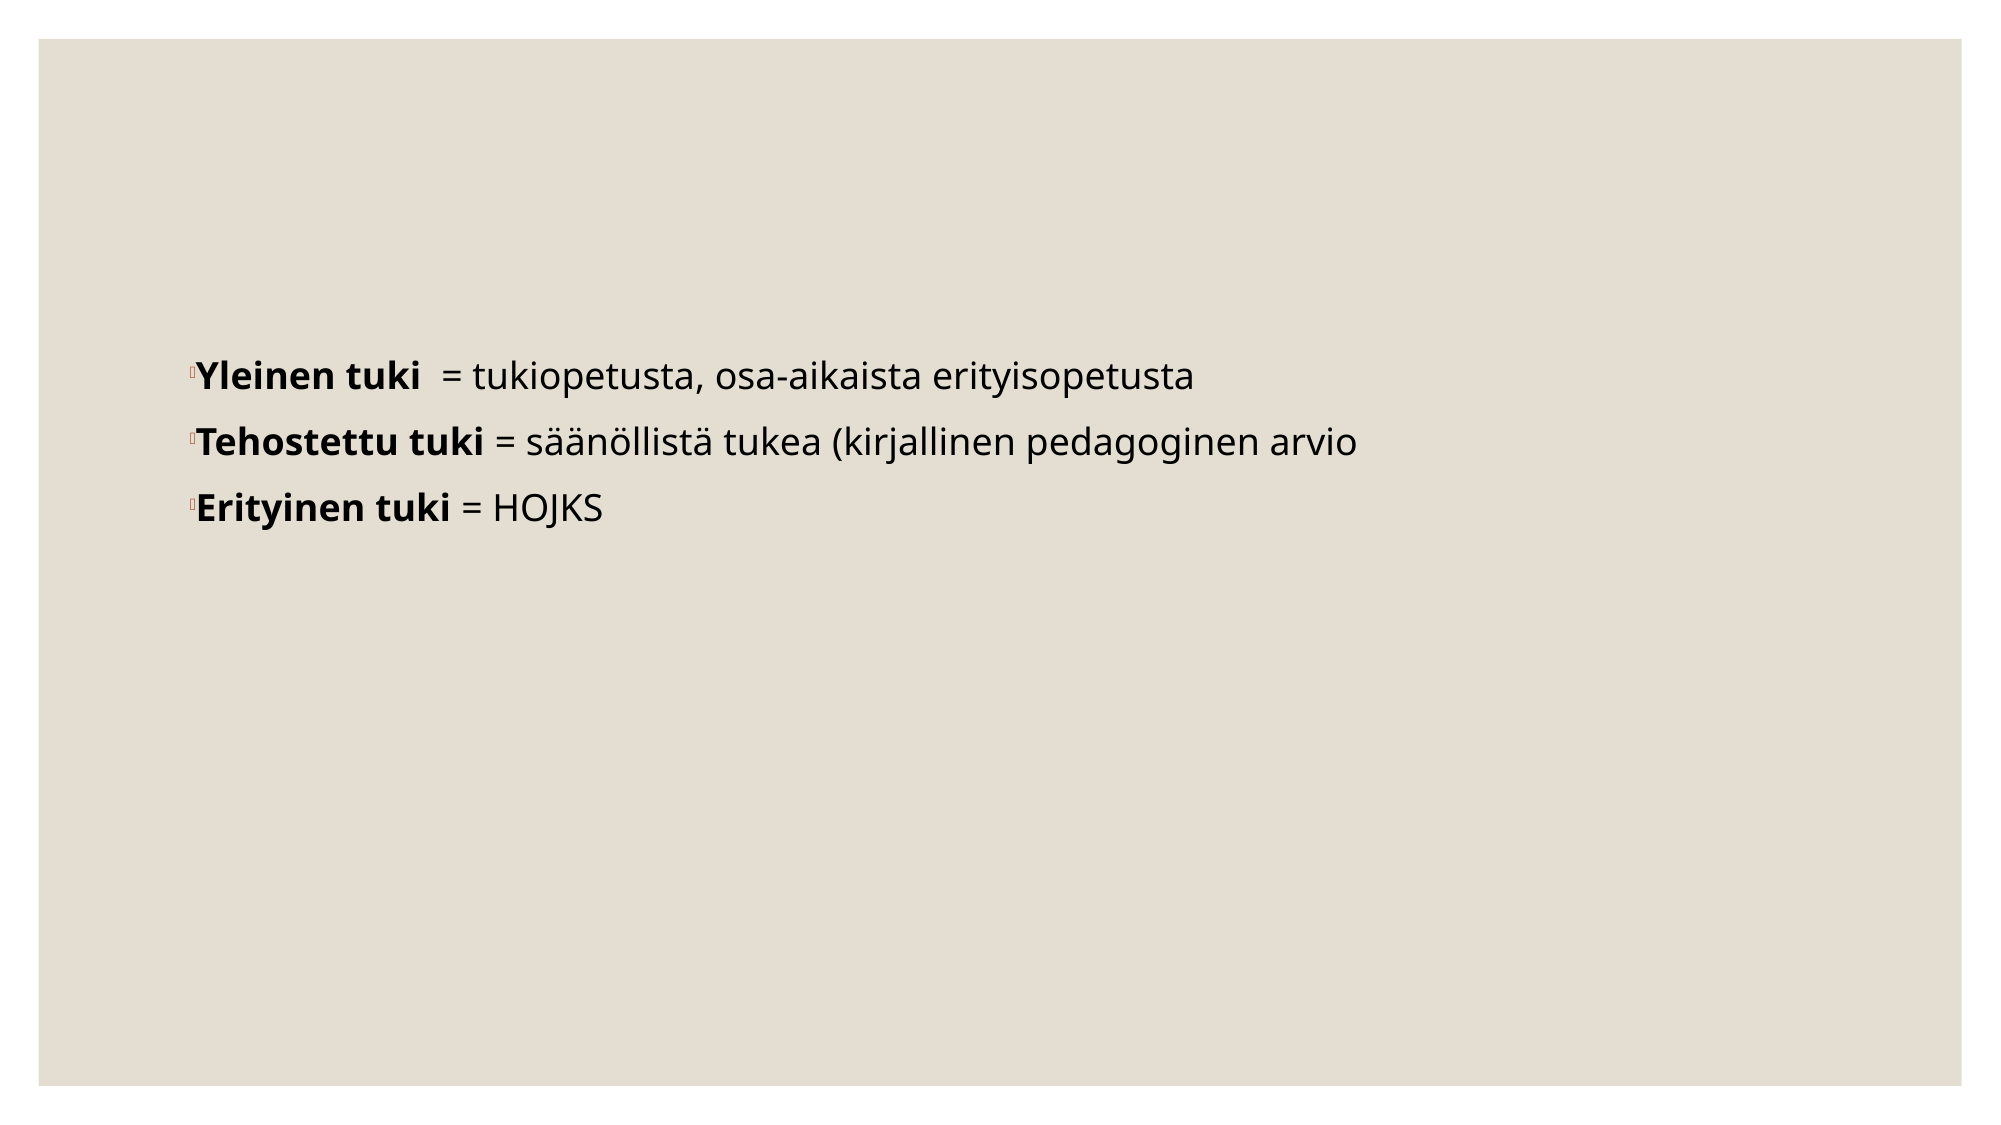

#
Yleinen tuki = tukiopetusta, osa-aikaista erityisopetusta
Tehostettu tuki = säänöllistä tukea (kirjallinen pedagoginen arvio
Erityinen tuki = HOJKS